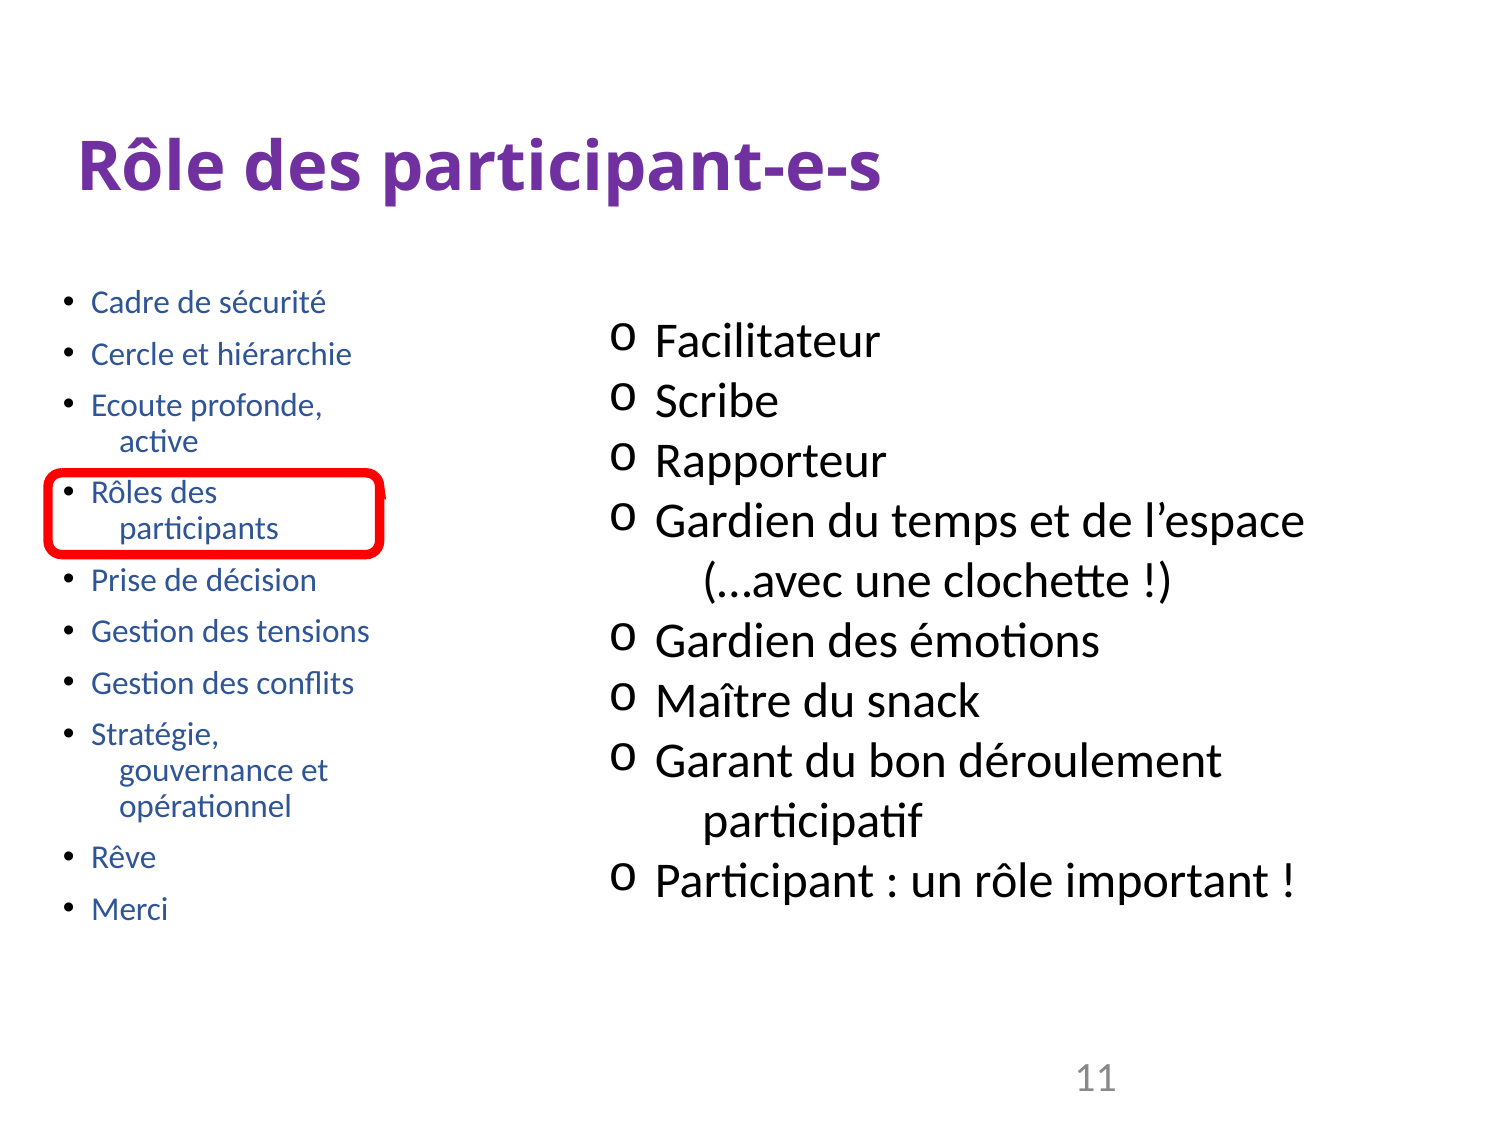

# Rôle des participant-e-s
Cadre de sécurité
Cercle et hiérarchie
Ecoute profonde, active
Rôles des participants
Prise de décision
Gestion des tensions
Gestion des conflits
Stratégie, gouvernance et opérationnel
Rêve
Merci
Facilitateur
Scribe
Rapporteur
Gardien du temps et de l’espace (…avec une clochette !)
Gardien des émotions
Maître du snack
Garant du bon déroulement participatif
Participant : un rôle important !